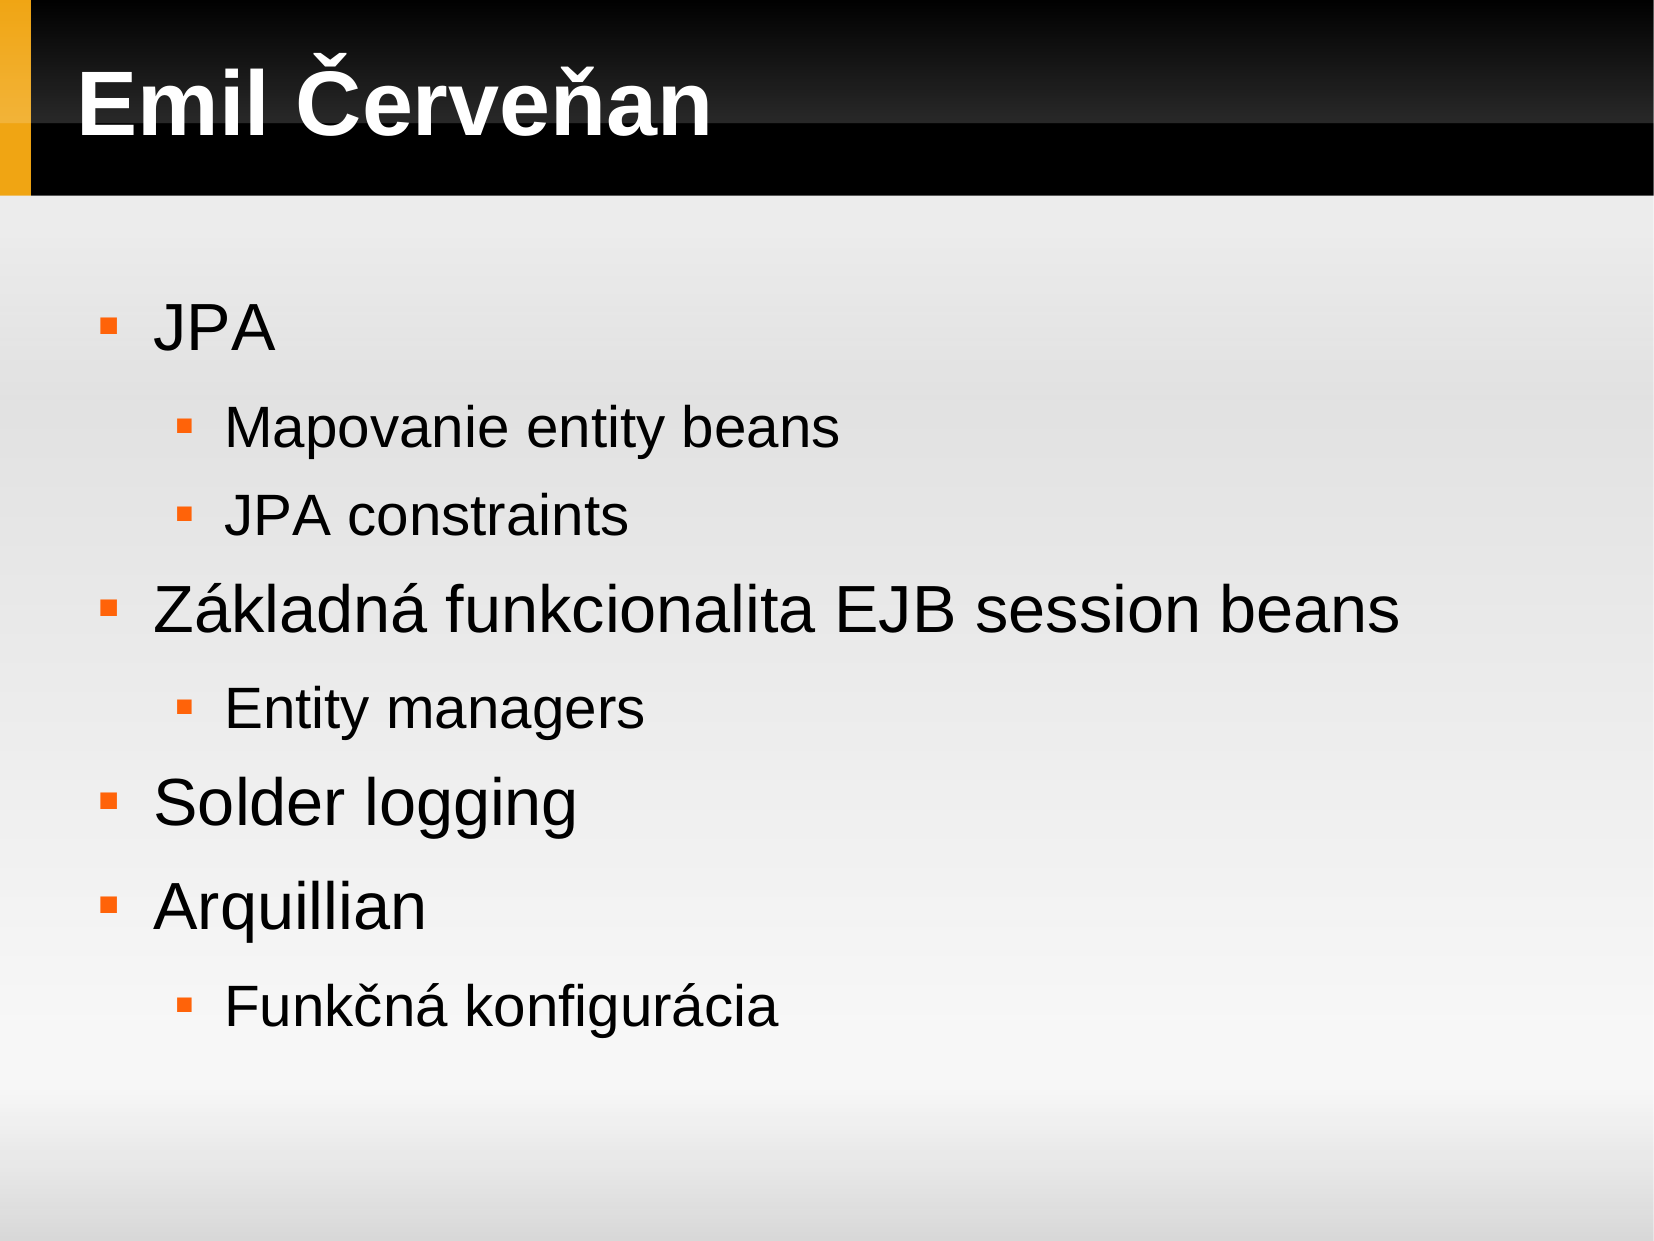

# Emil Červeňan
JPA
Mapovanie entity beans
JPA constraints
Základná funkcionalita EJB session beans
Entity managers
Solder logging
Arquillian
Funkčná konfigurácia